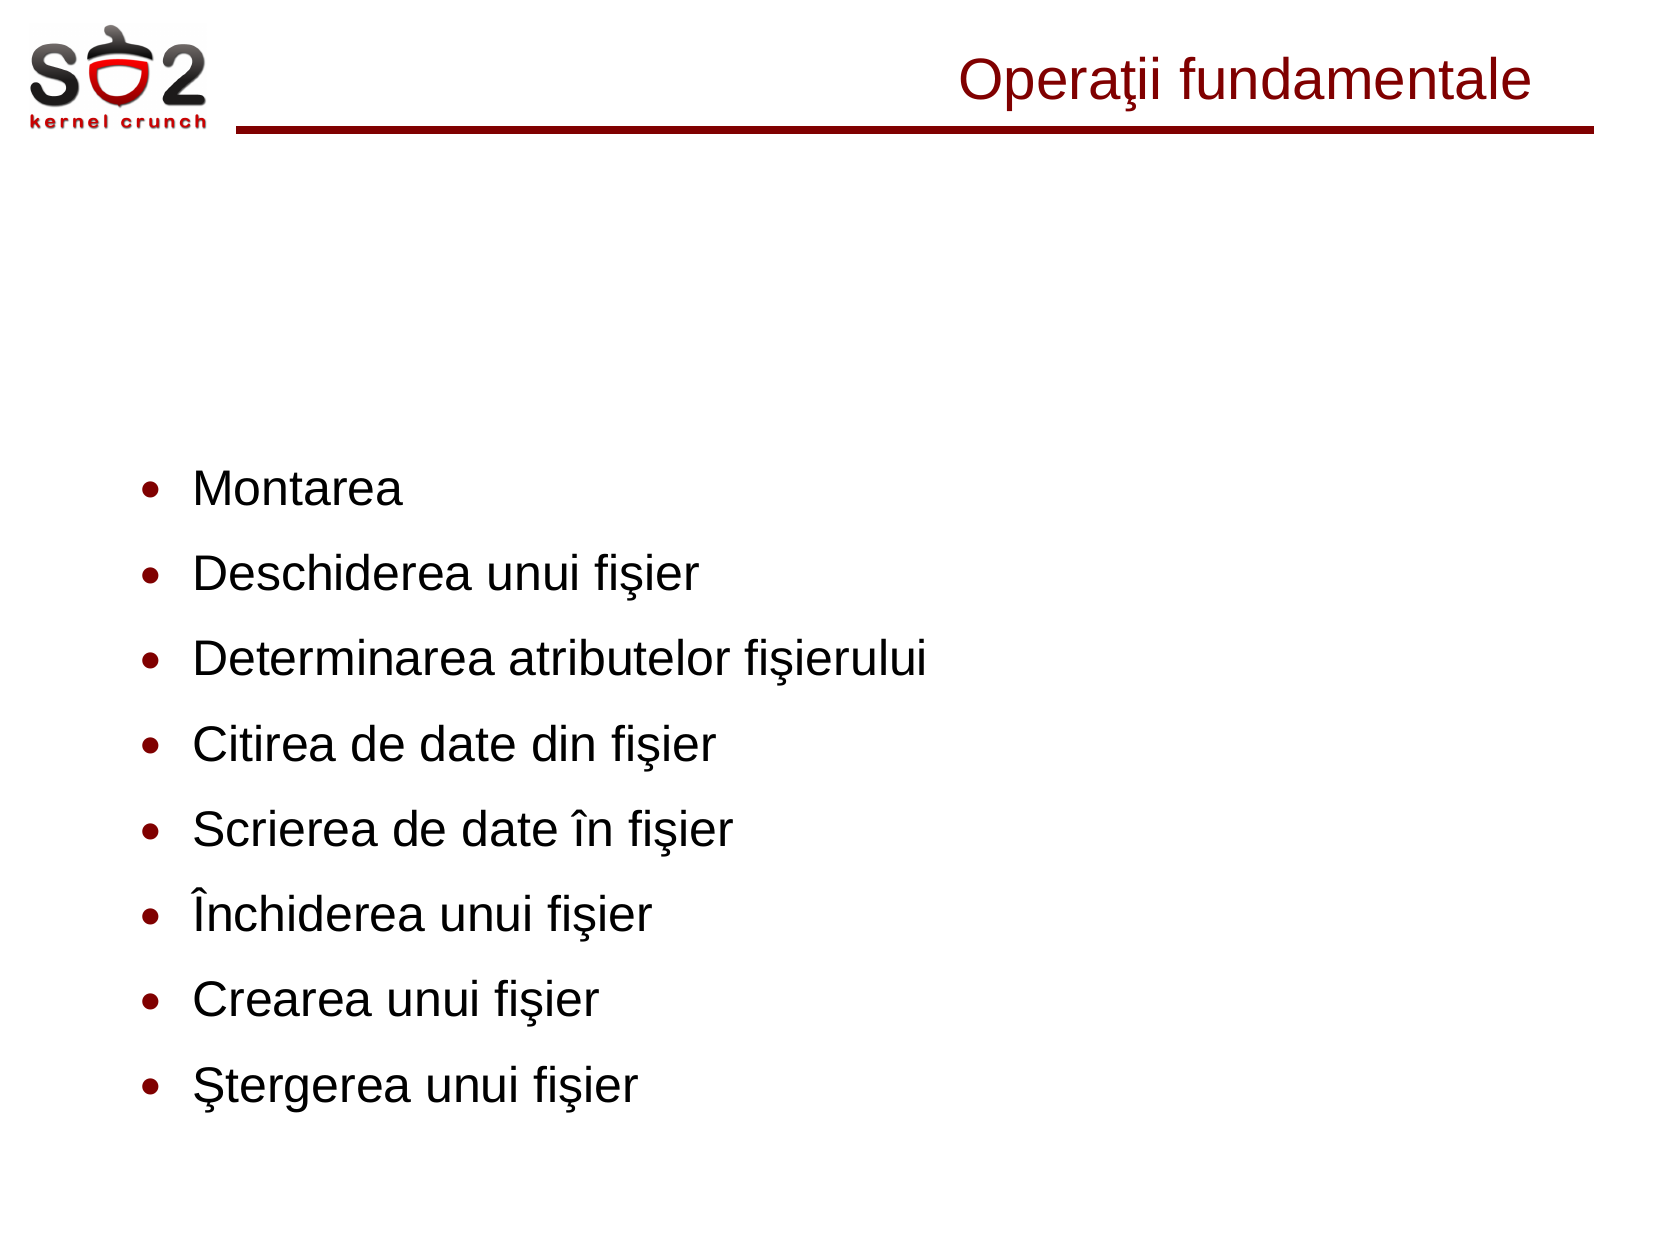

# Operaţii fundamentale
Montarea
Deschiderea unui fişier
Determinarea atributelor fişierului
Citirea de date din fişier
Scrierea de date în fişier
Închiderea unui fişier
Crearea unui fişier
Ştergerea unui fişier